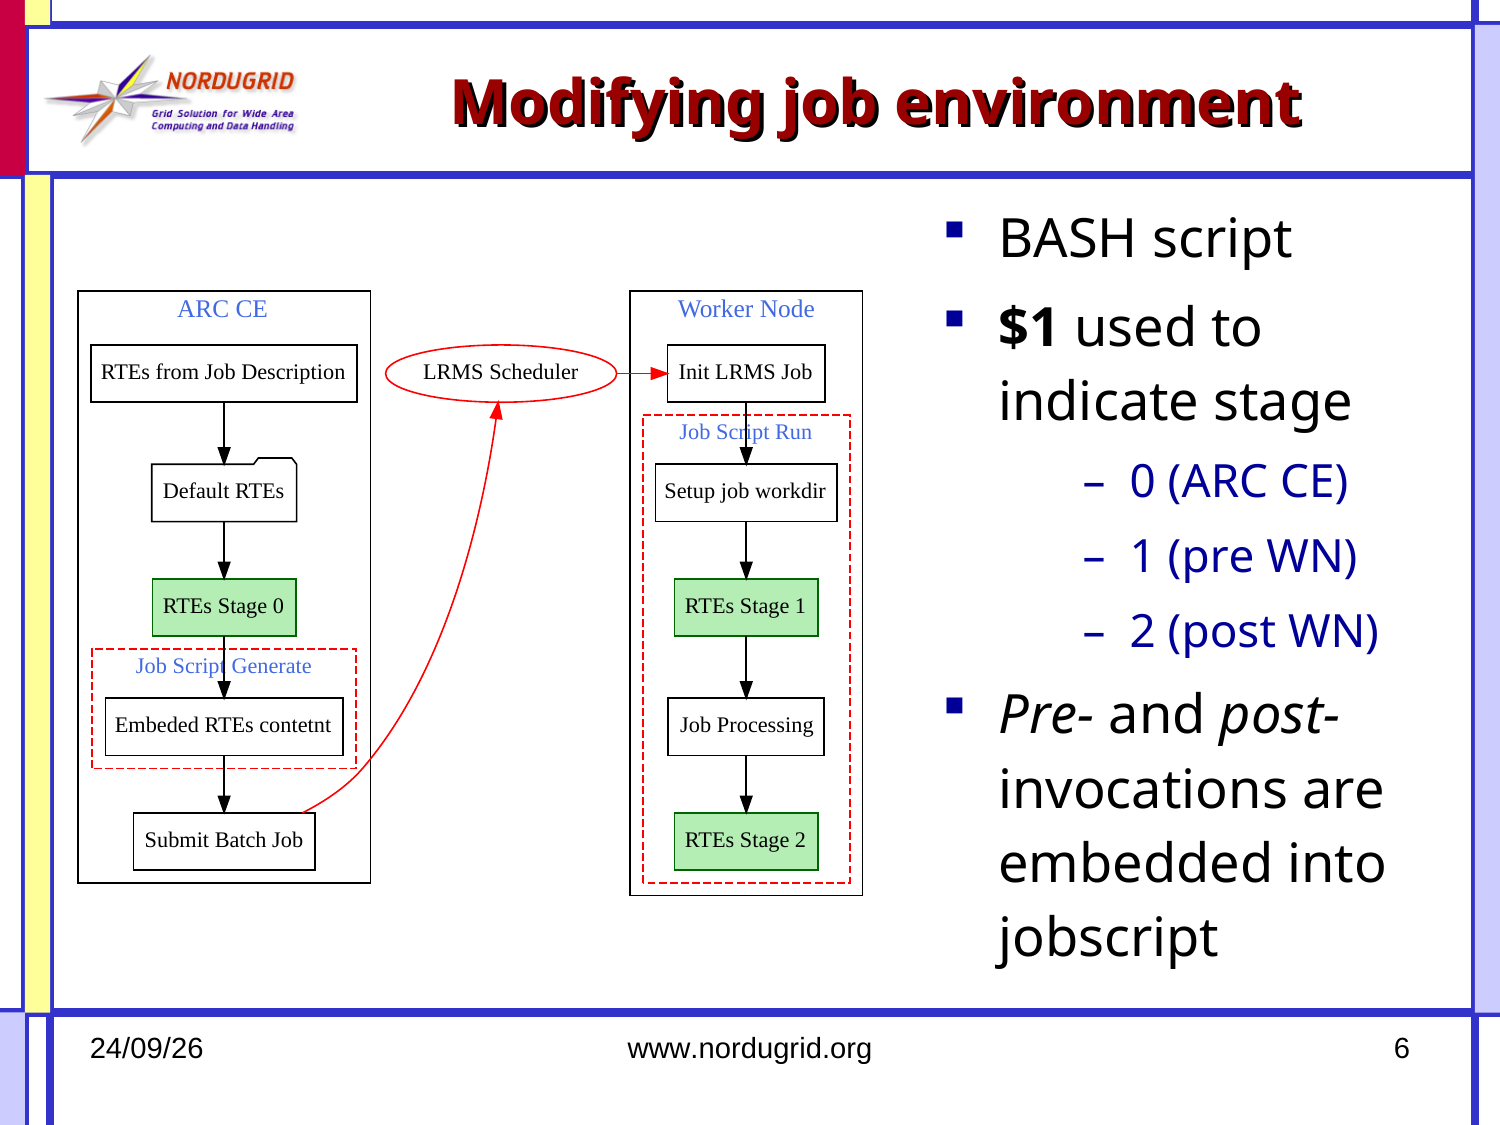

# Modifying job environment
BASH script
$1 used to indicate stage
0 (ARC CE)
1 (pre WN)
2 (post WN)
Pre- and post- invocations are embedded into jobscript
www.nordugrid.org
6